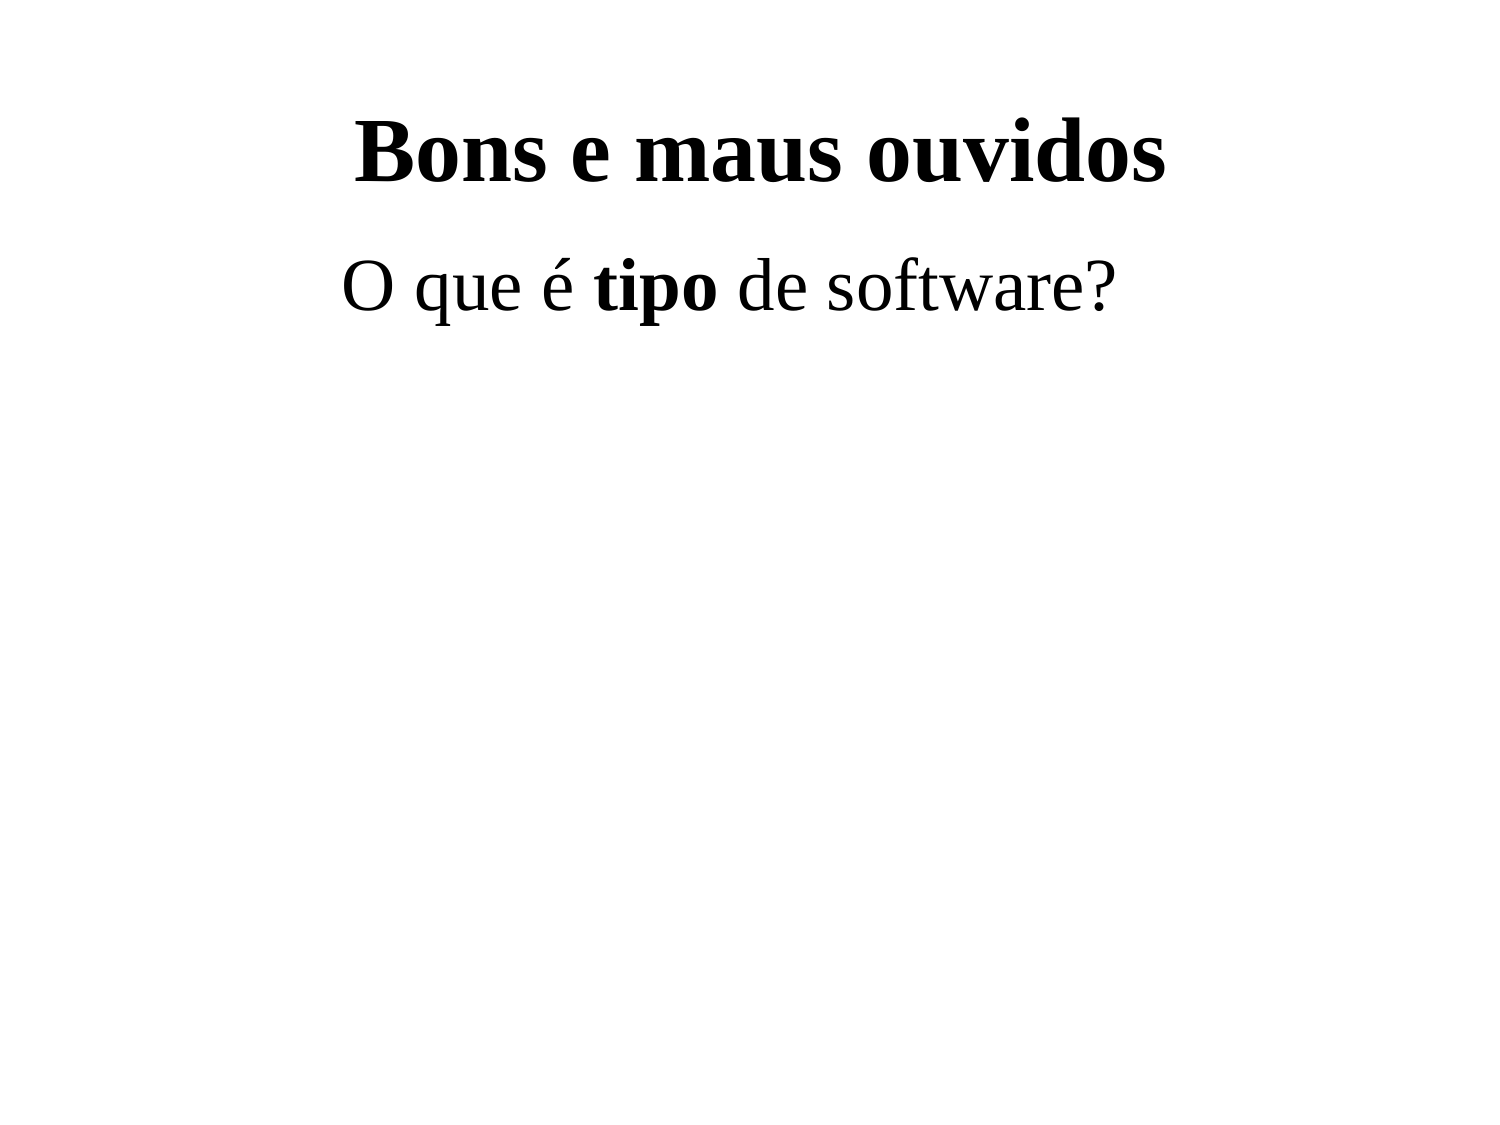

# Bons e maus ouvidos
O que é tipo de software?